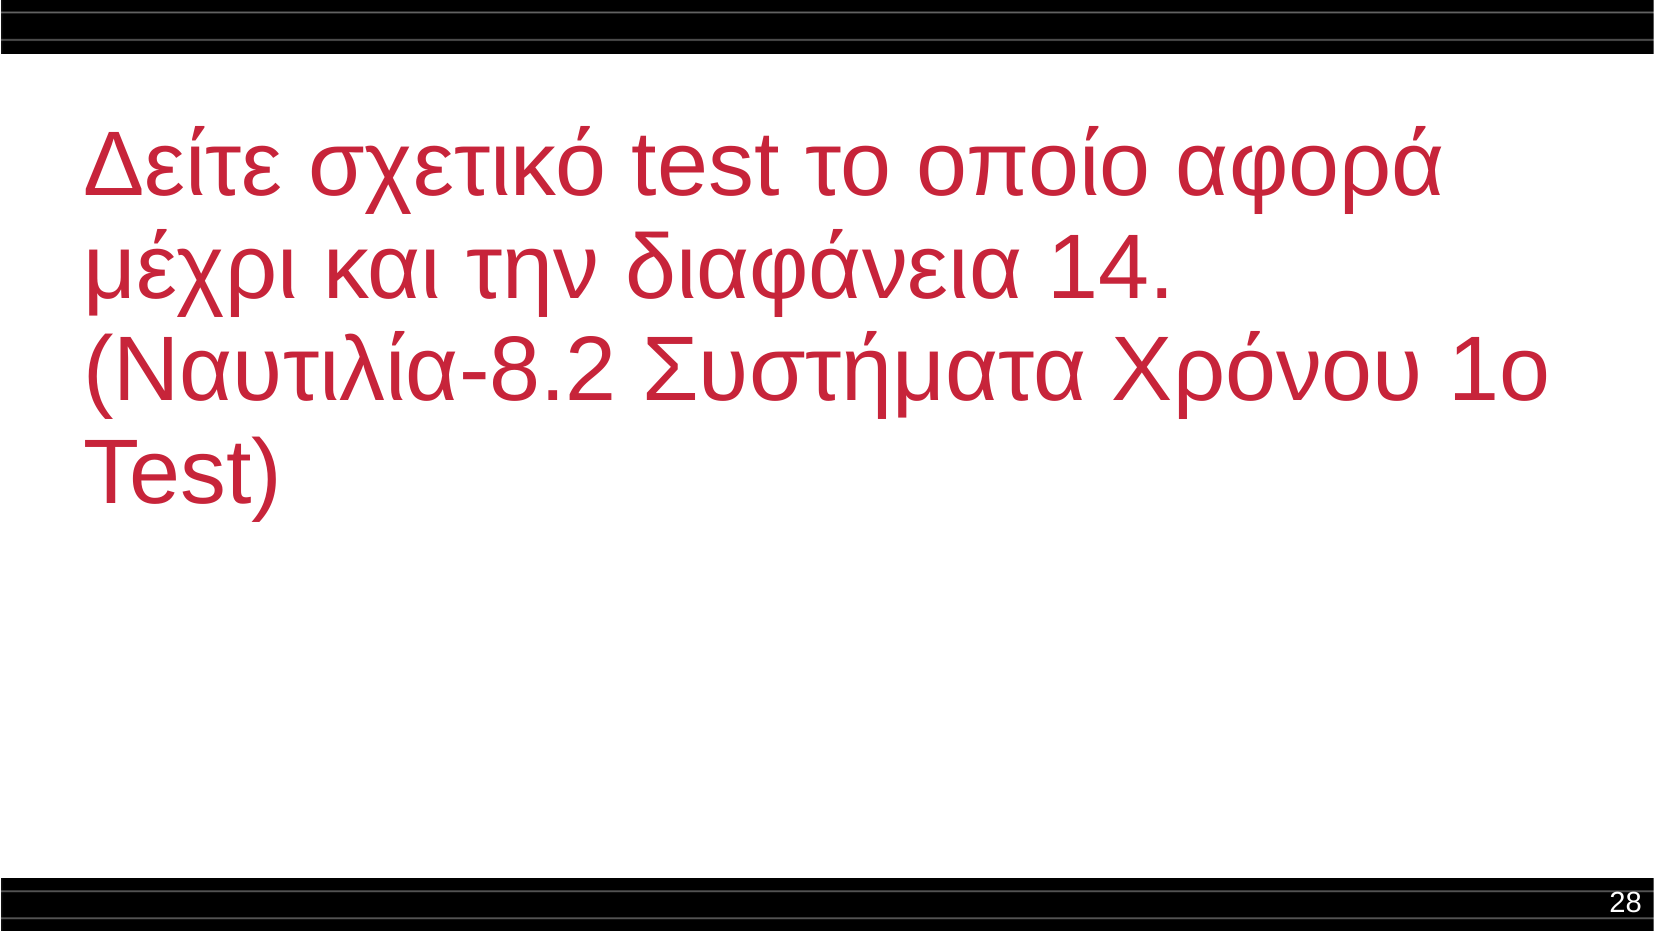

# Δείτε σχετικό test το οποίο αφορά μέχρι και την διαφάνεια 14. (Ναυτιλία-8.2 Συστήματα Χρόνου 1ο Test)